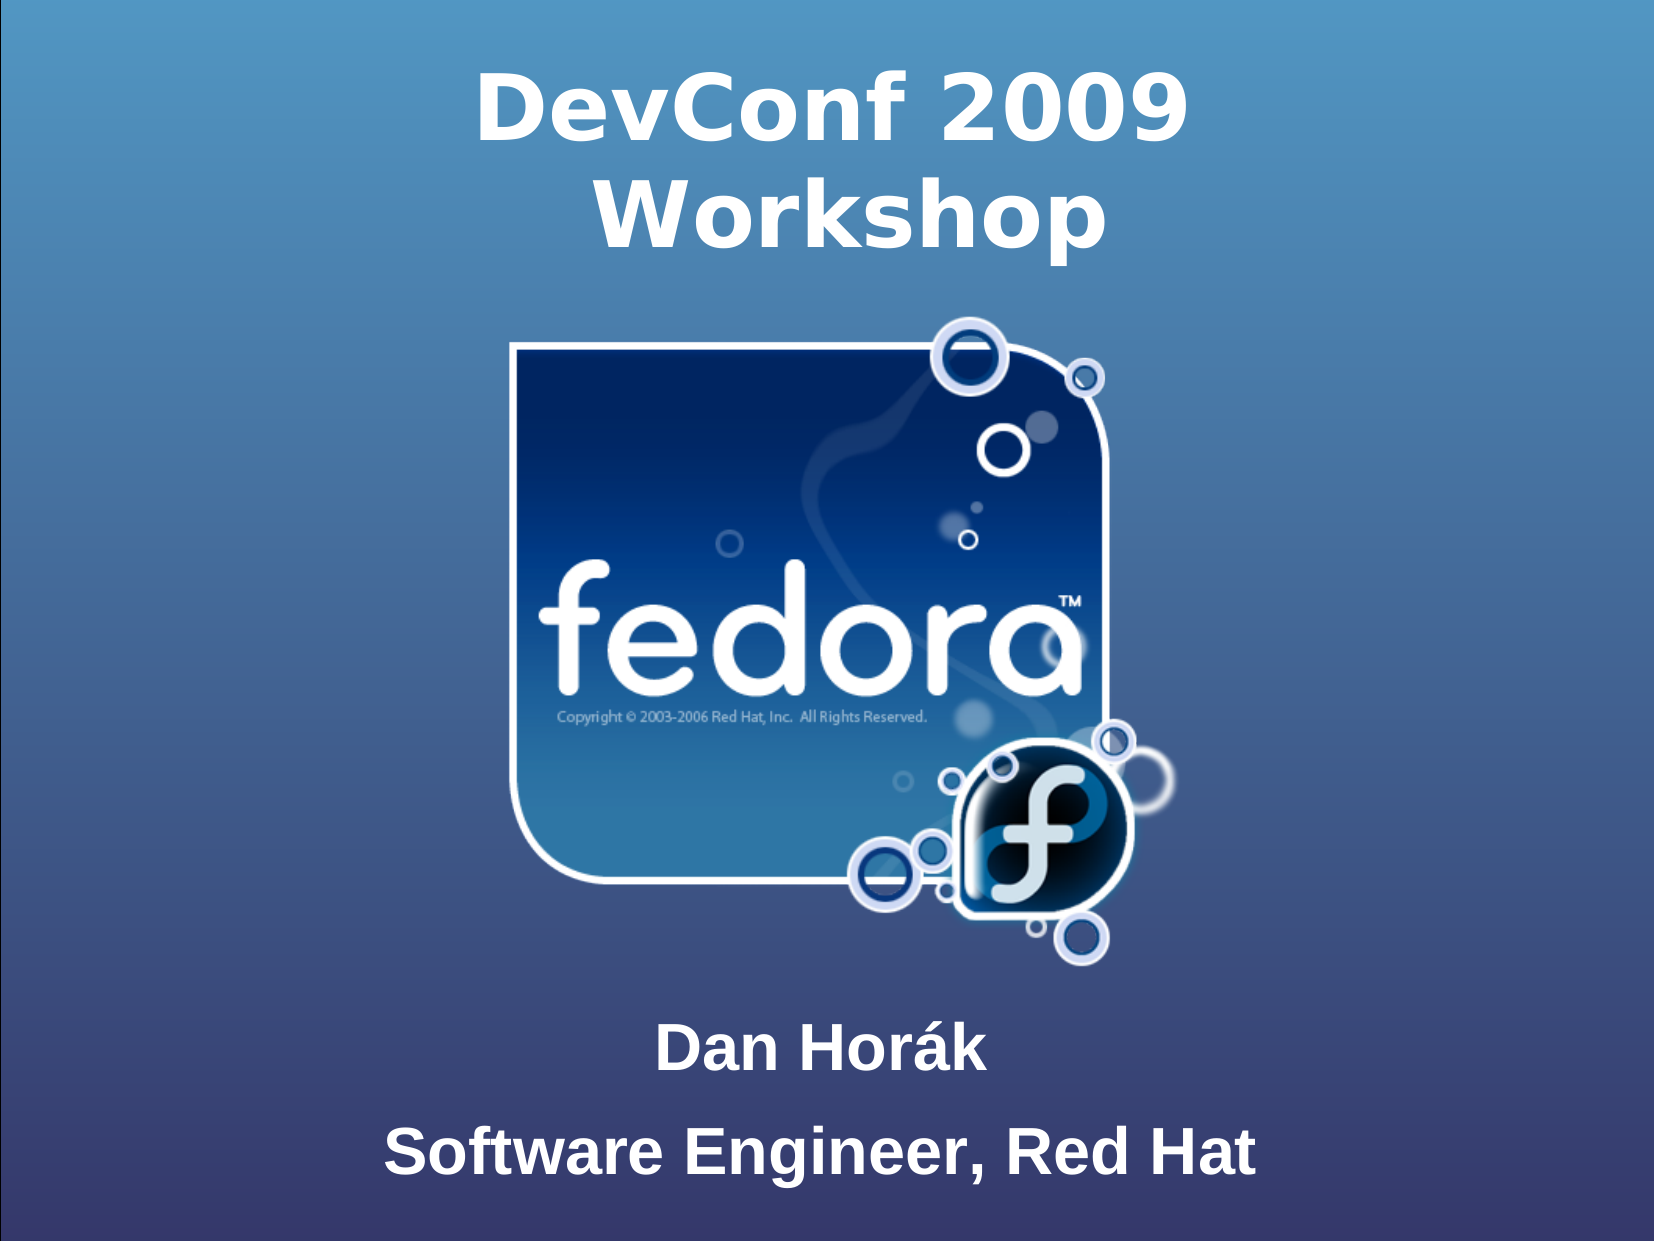

# DevConf 2009 Workshop
Dan Horák
Software Engineer, Red Hat